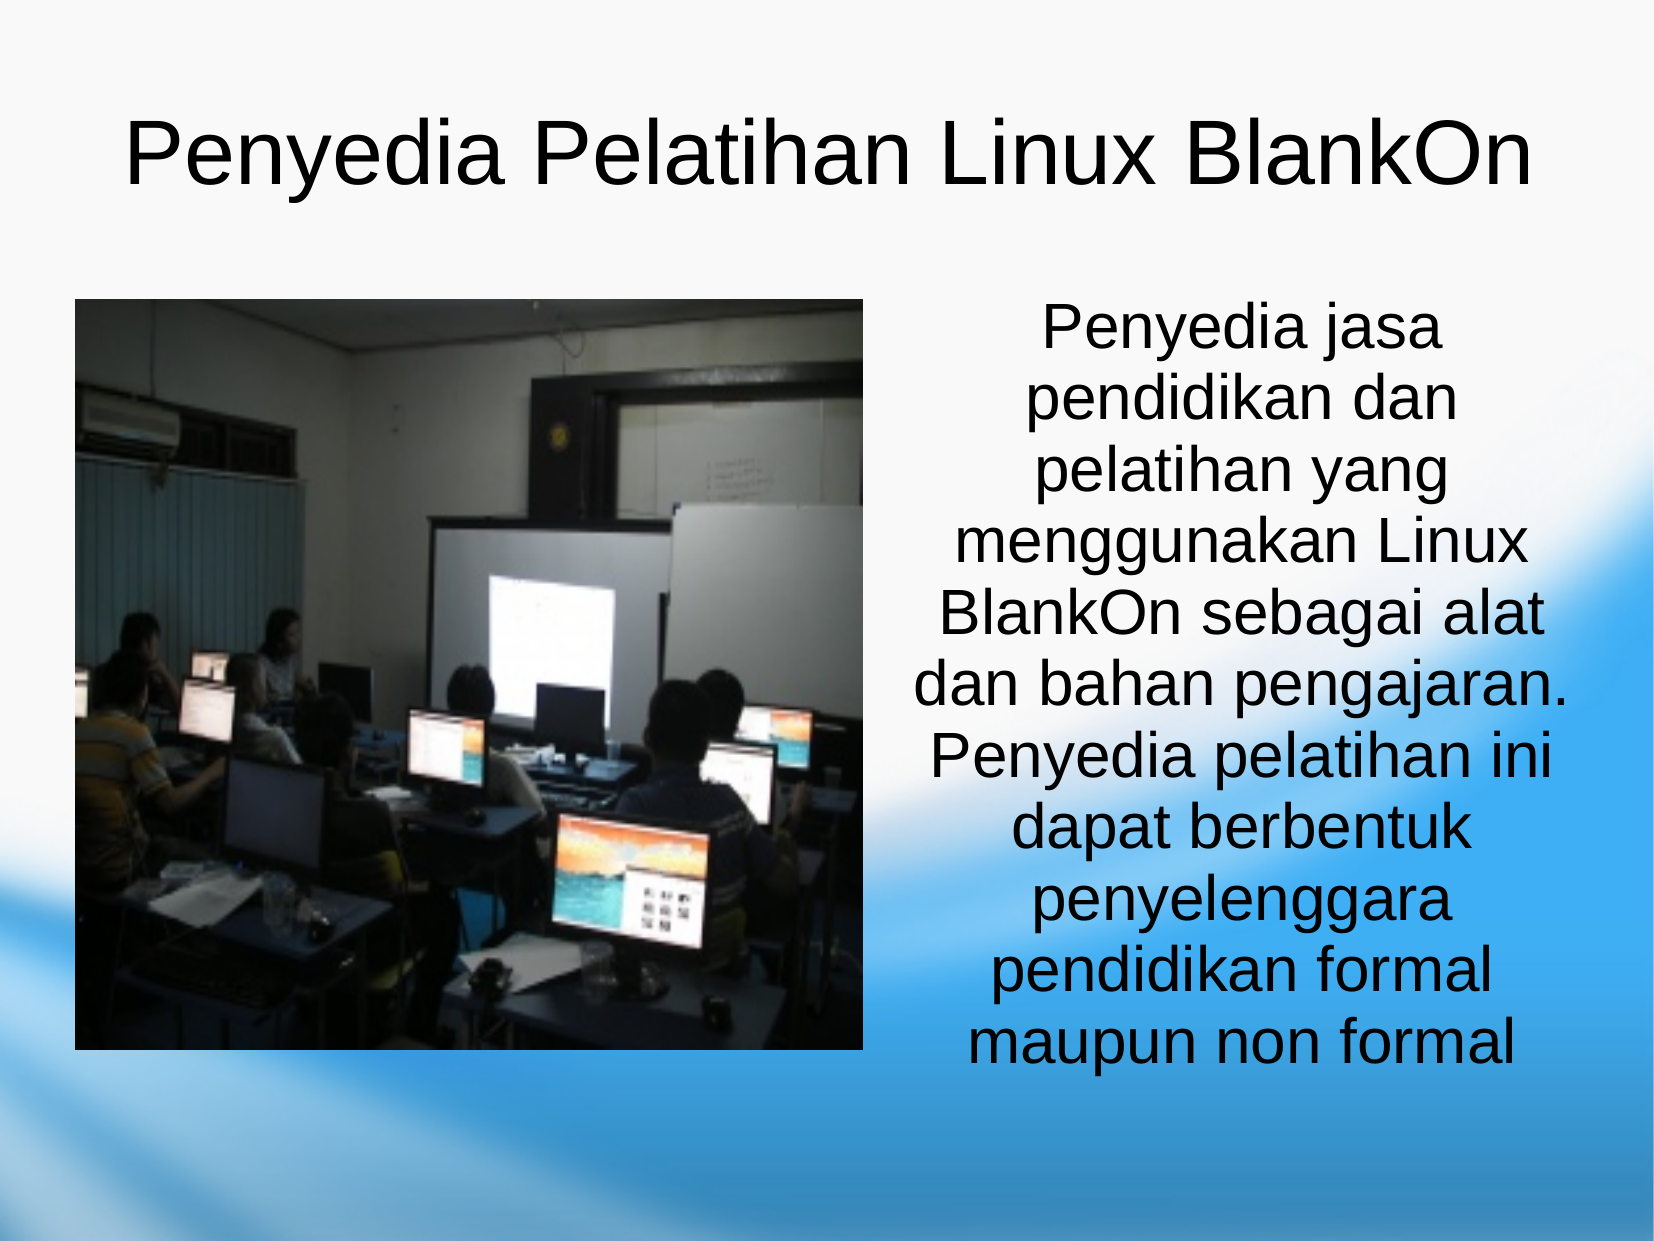

# Penyedia Pelatihan Linux BlankOn
Penyedia jasa pendidikan dan pelatihan yang menggunakan Linux BlankOn sebagai alat dan bahan pengajaran. Penyedia pelatihan ini dapat berbentuk penyelenggara pendidikan formal maupun non formal